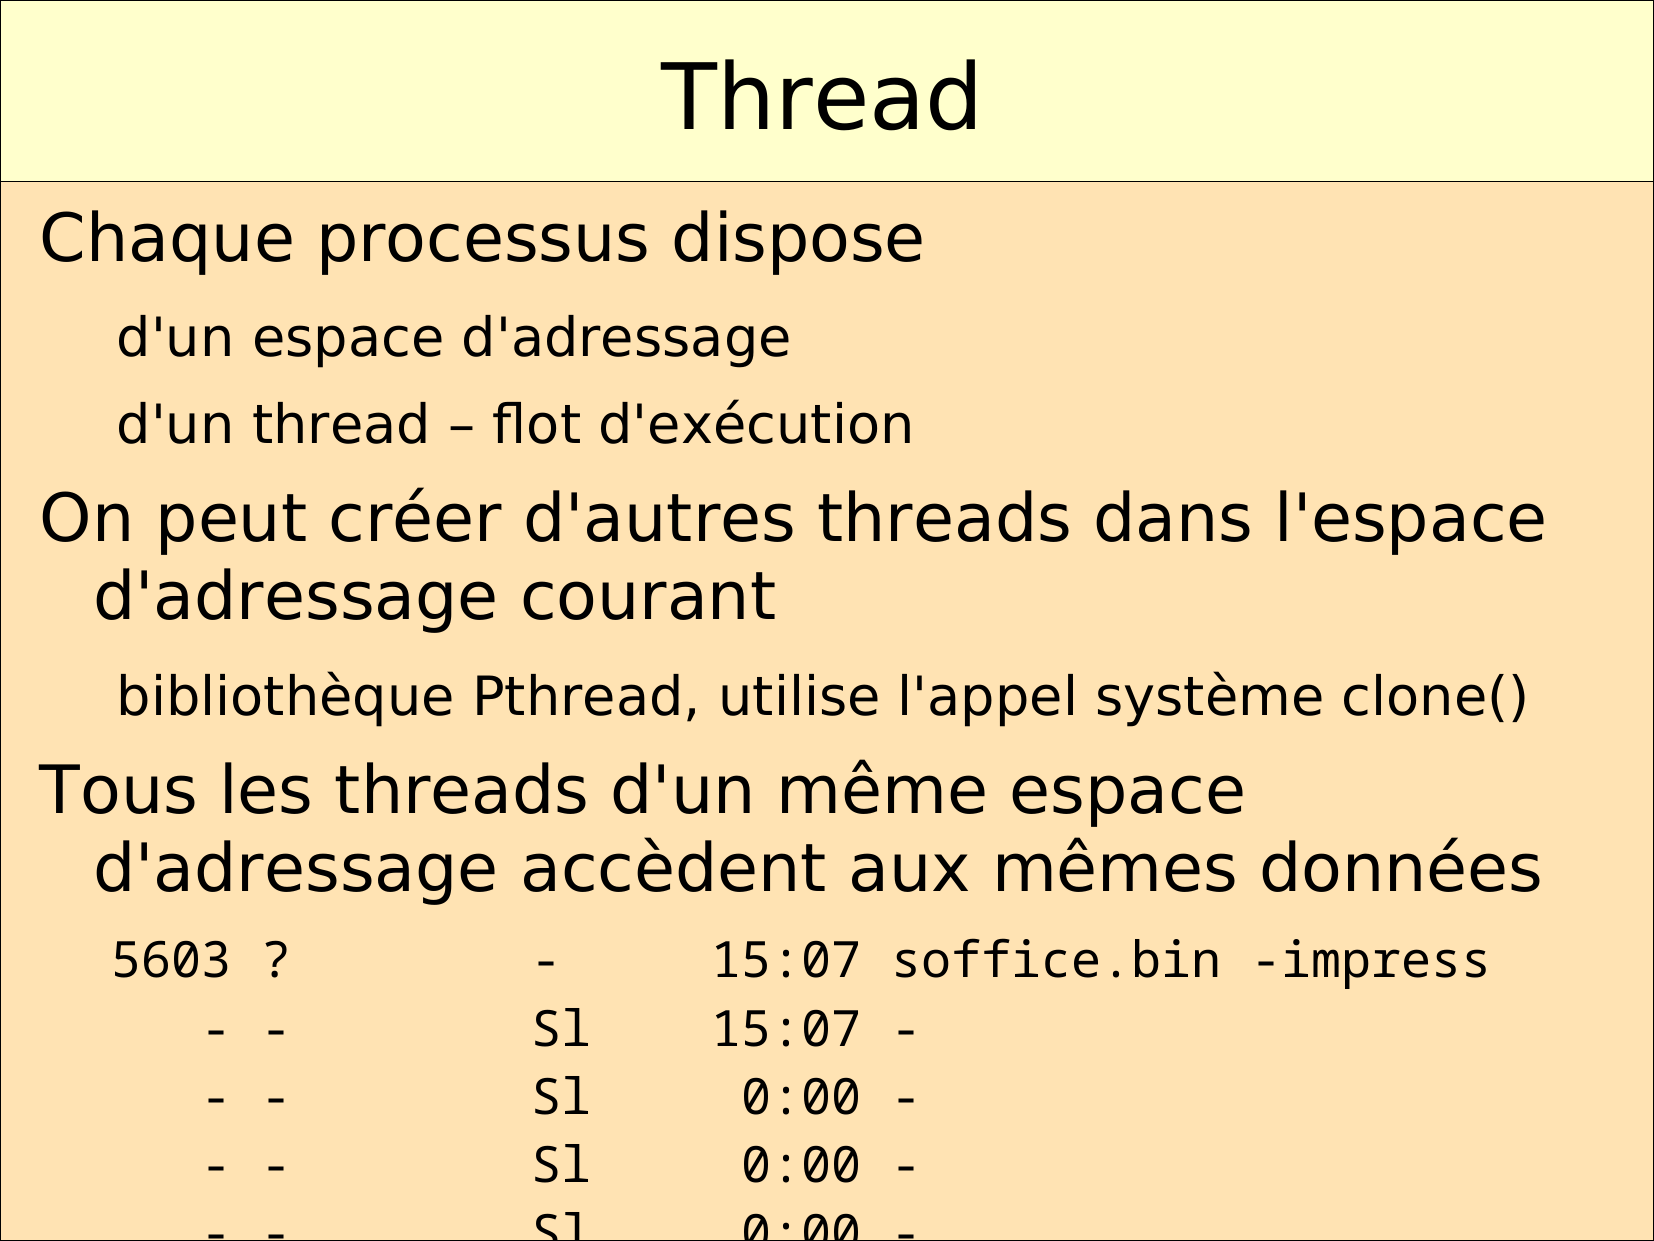

# Thread
Chaque processus dispose
d'un espace d'adressage
d'un thread – flot d'exécution
On peut créer d'autres threads dans l'espace d'adressage courant
bibliothèque Pthread, utilise l'appel système clone()
Tous les threads d'un même espace d'adressage accèdent aux mêmes données
 5603 ? - 15:07 soffice.bin -impress
 - - Sl 15:07 -
 - - Sl 0:00 -
 - - Sl 0:00 -
 - - Sl 0:00 -